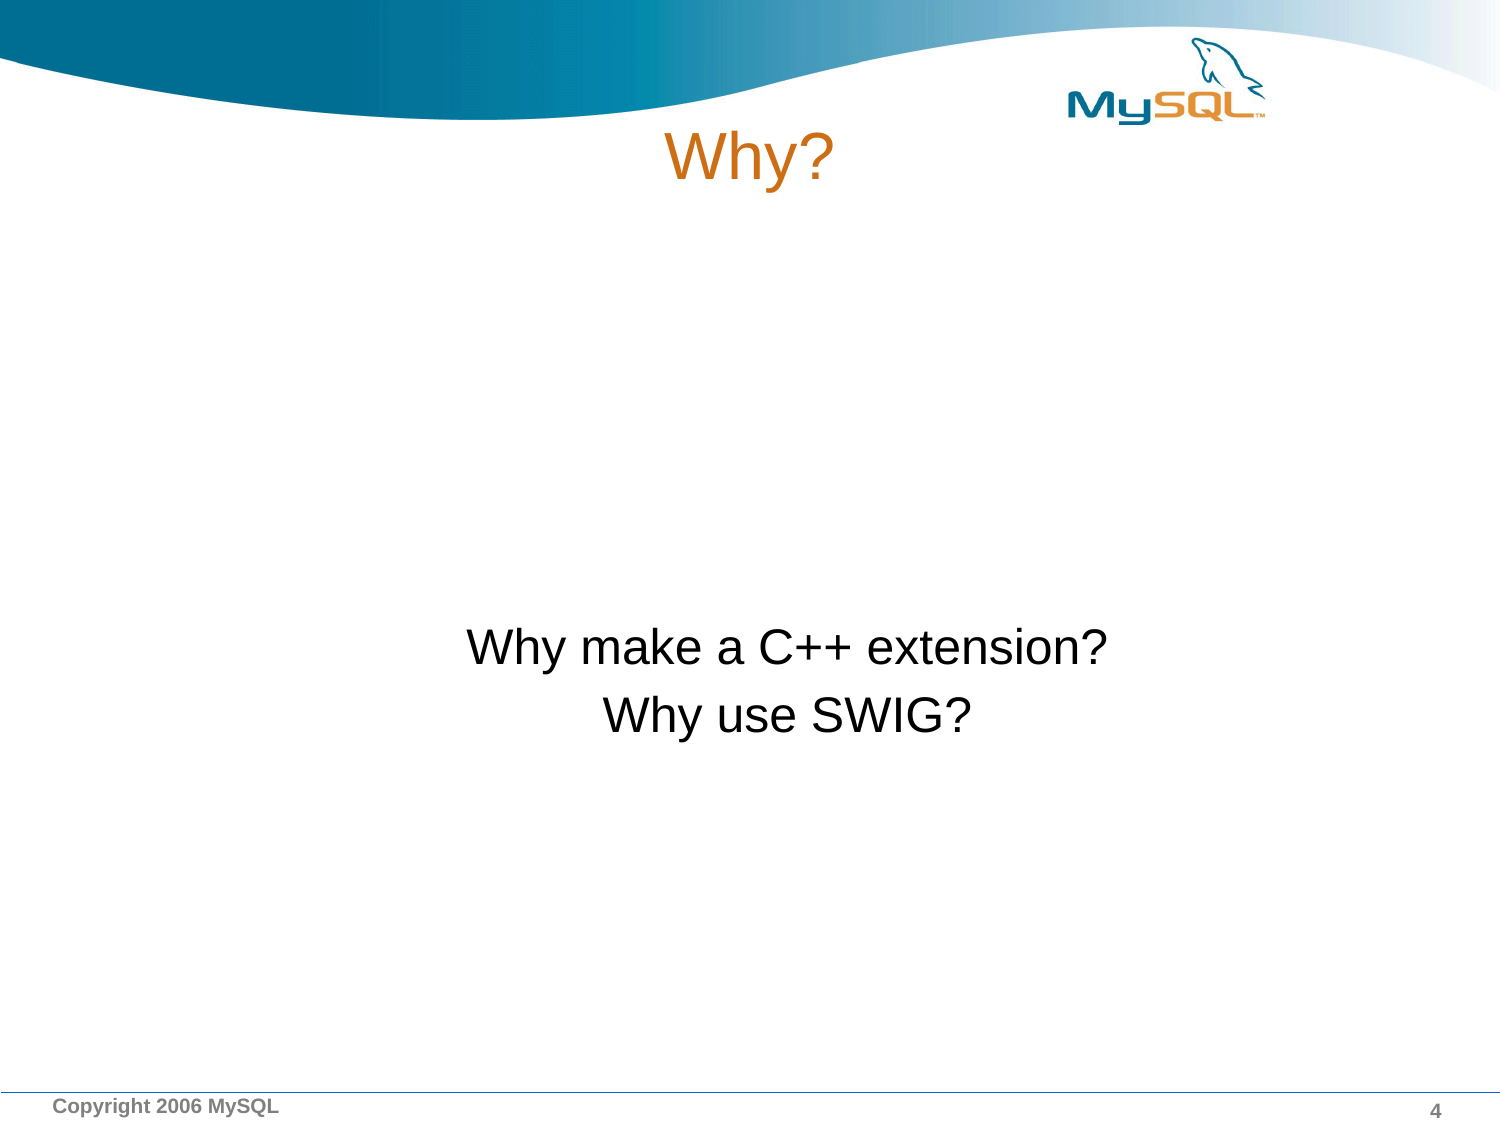

# Why?
Why make a C++ extension?
Why use SWIG?